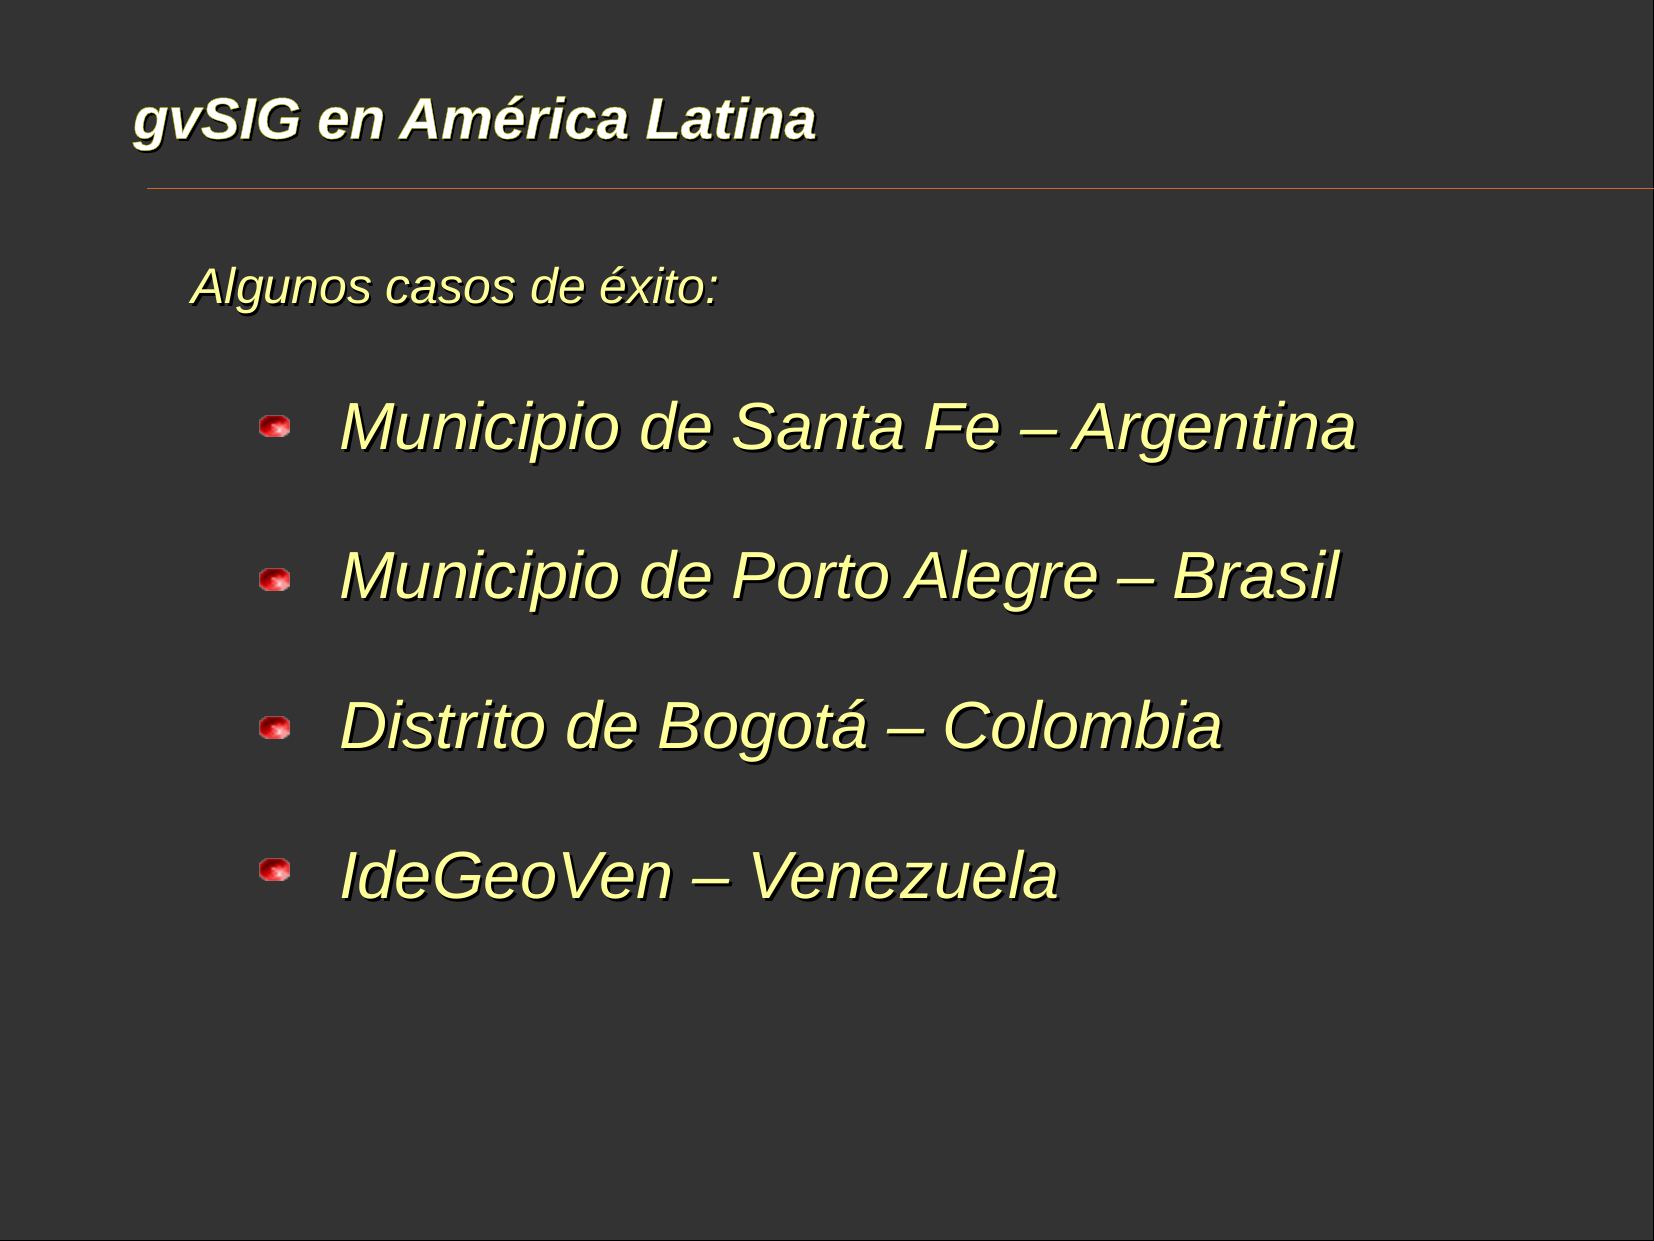

gvSIG en América Latina
Algunos casos de éxito:
		Municipio de Santa Fe – Argentina
		Municipio de Porto Alegre – Brasil
		Distrito de Bogotá – Colombia
		IdeGeoVen – Venezuela